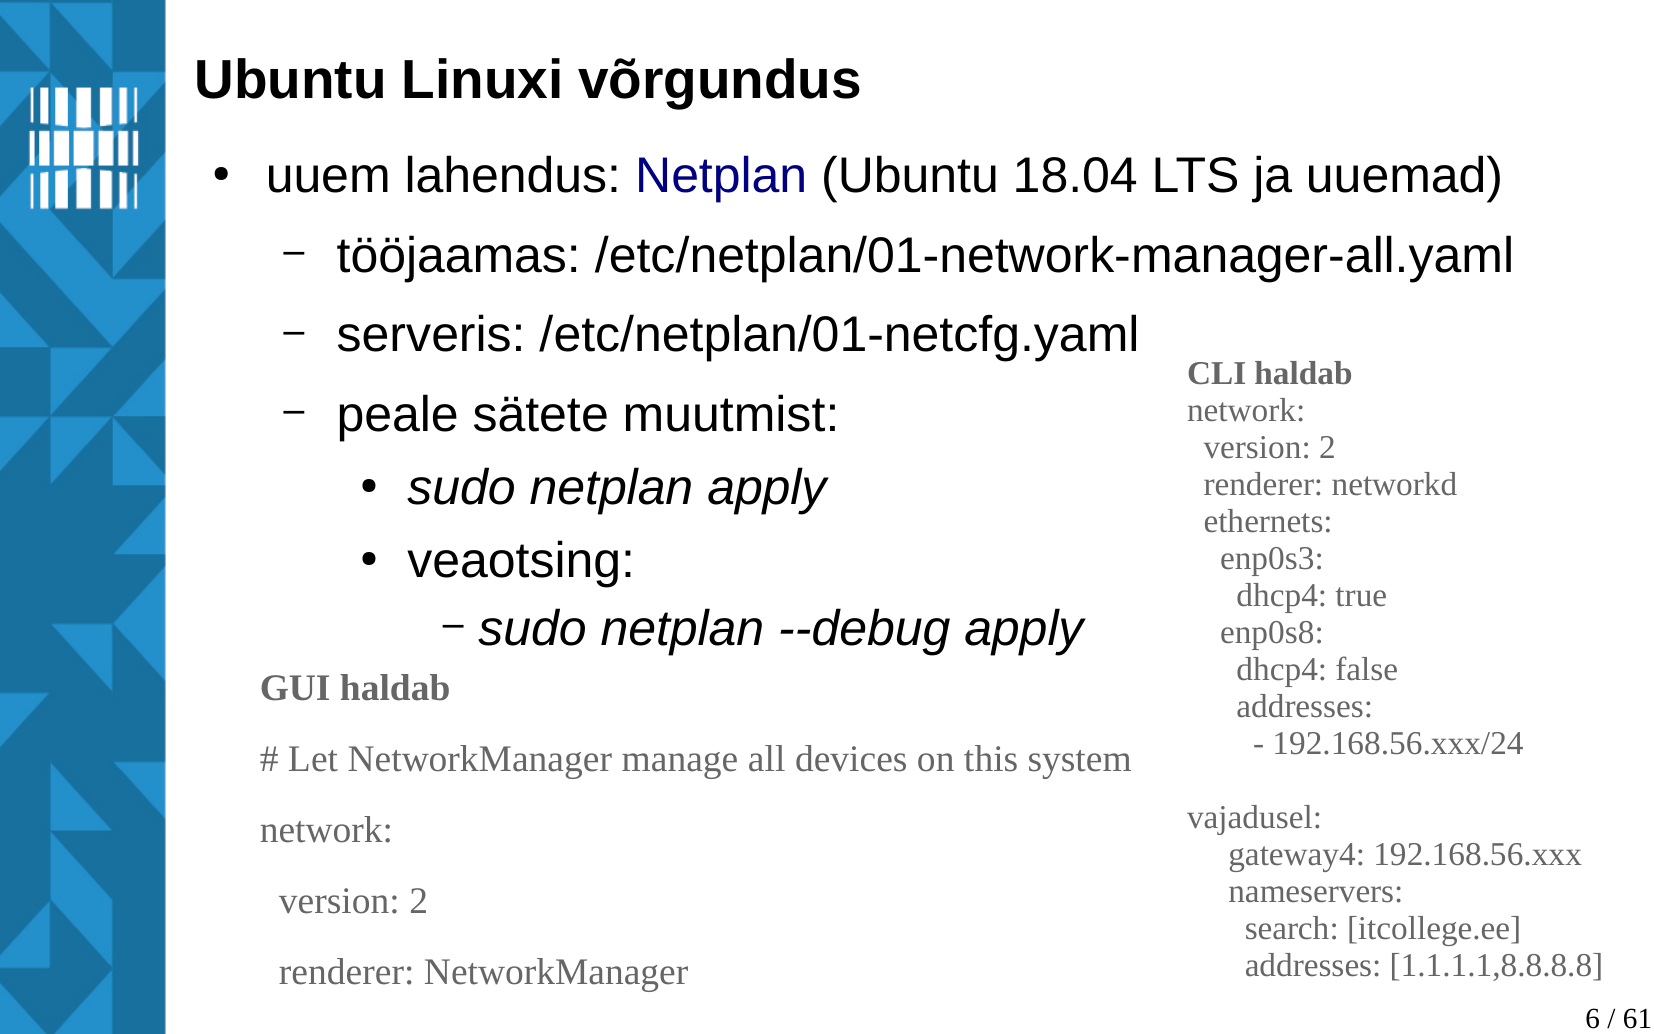

# Ubuntu Linuxi võrgundus
uuem lahendus: Netplan (Ubuntu 18.04 LTS ja uuemad)
tööjaamas: /etc/netplan/01-network-manager-all.yaml
serveris: /etc/netplan/01-netcfg.yaml
peale sätete muutmist:
sudo netplan apply
veaotsing:
sudo netplan --debug apply
CLI haldab
network:
 version: 2
 renderer: networkd
 ethernets:
 enp0s3:
 dhcp4: true
 enp0s8:
 dhcp4: false
 addresses:
 - 192.168.56.xxx/24
vajadusel:
 gateway4: 192.168.56.xxx
 nameservers:
 search: [itcollege.ee]
 addresses: [1.1.1.1,8.8.8.8]
GUI haldab
# Let NetworkManager manage all devices on this system
network:
 version: 2
 renderer: NetworkManager
6